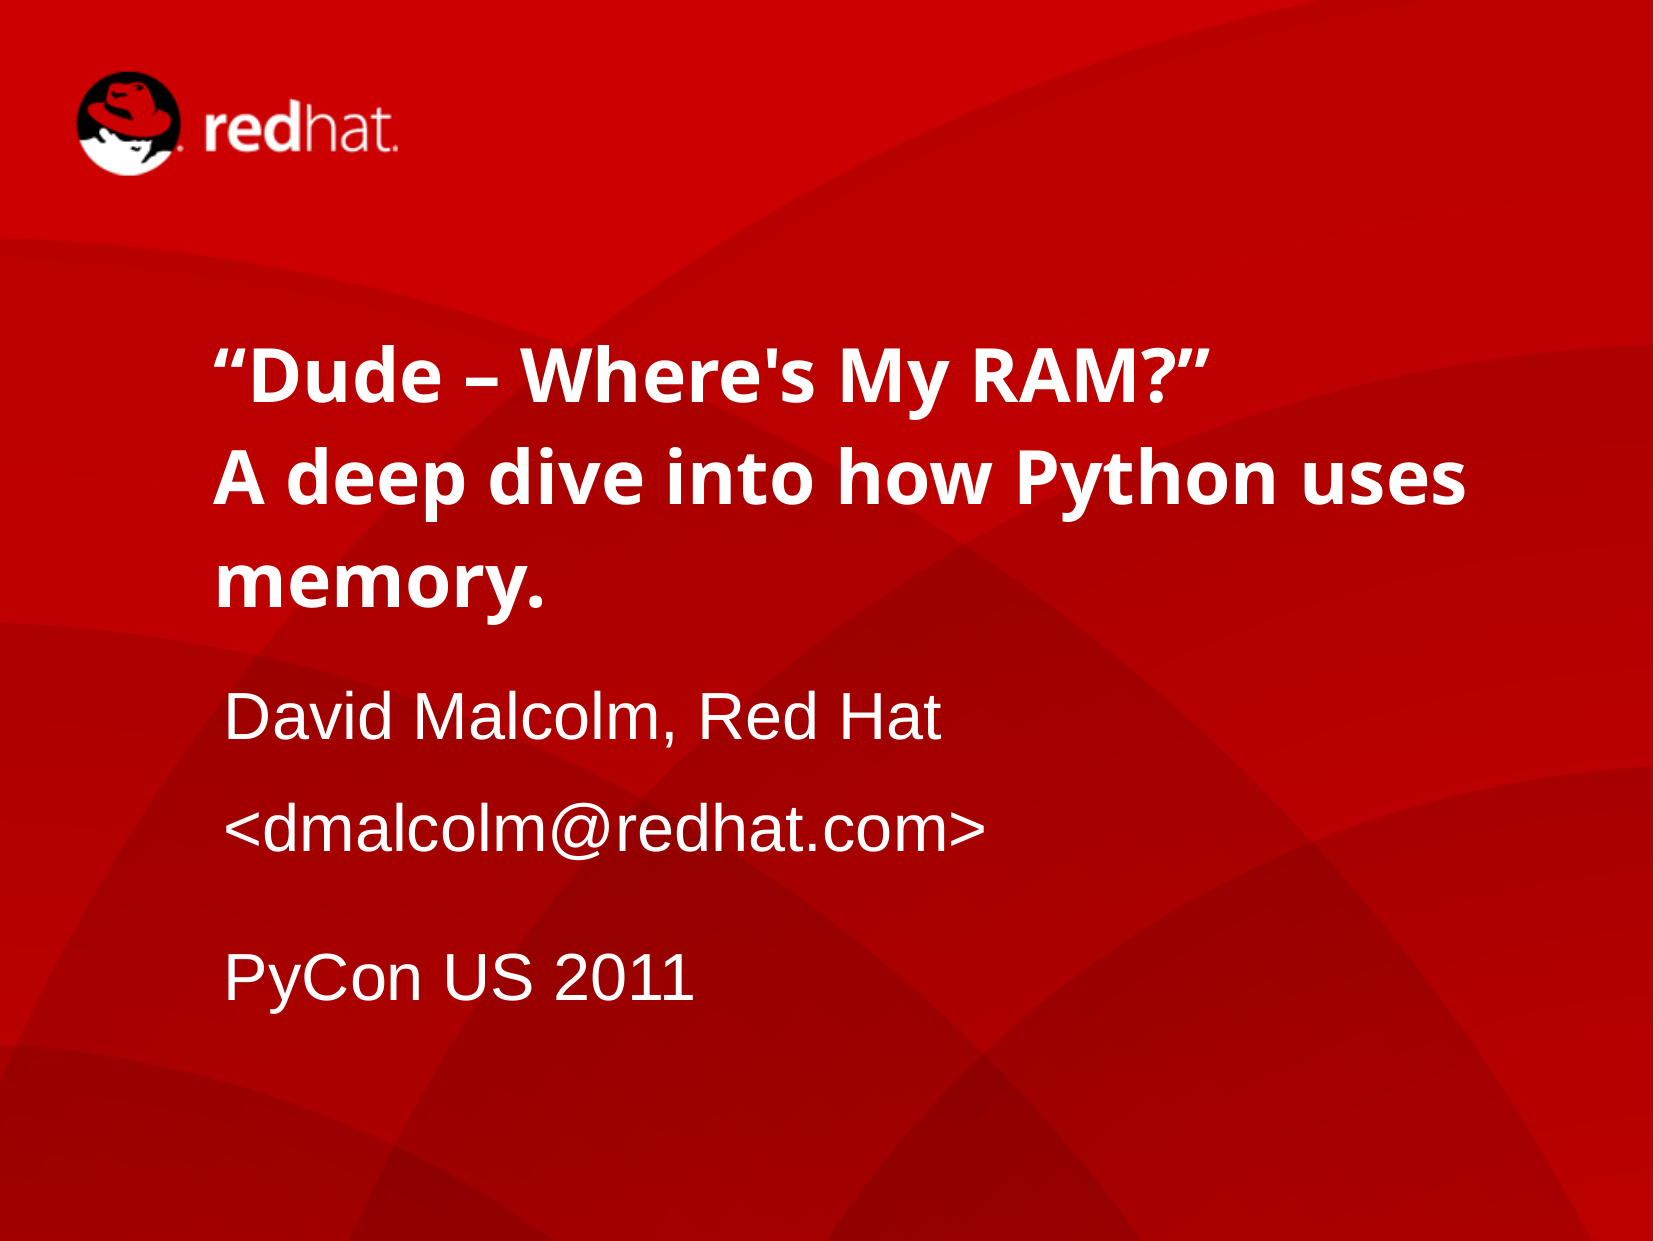

“Dude – Where's My RAM?”
A deep dive into how Python uses memory.
David Malcolm, Red Hat
<dmalcolm@redhat.com>
PyCon US 2011